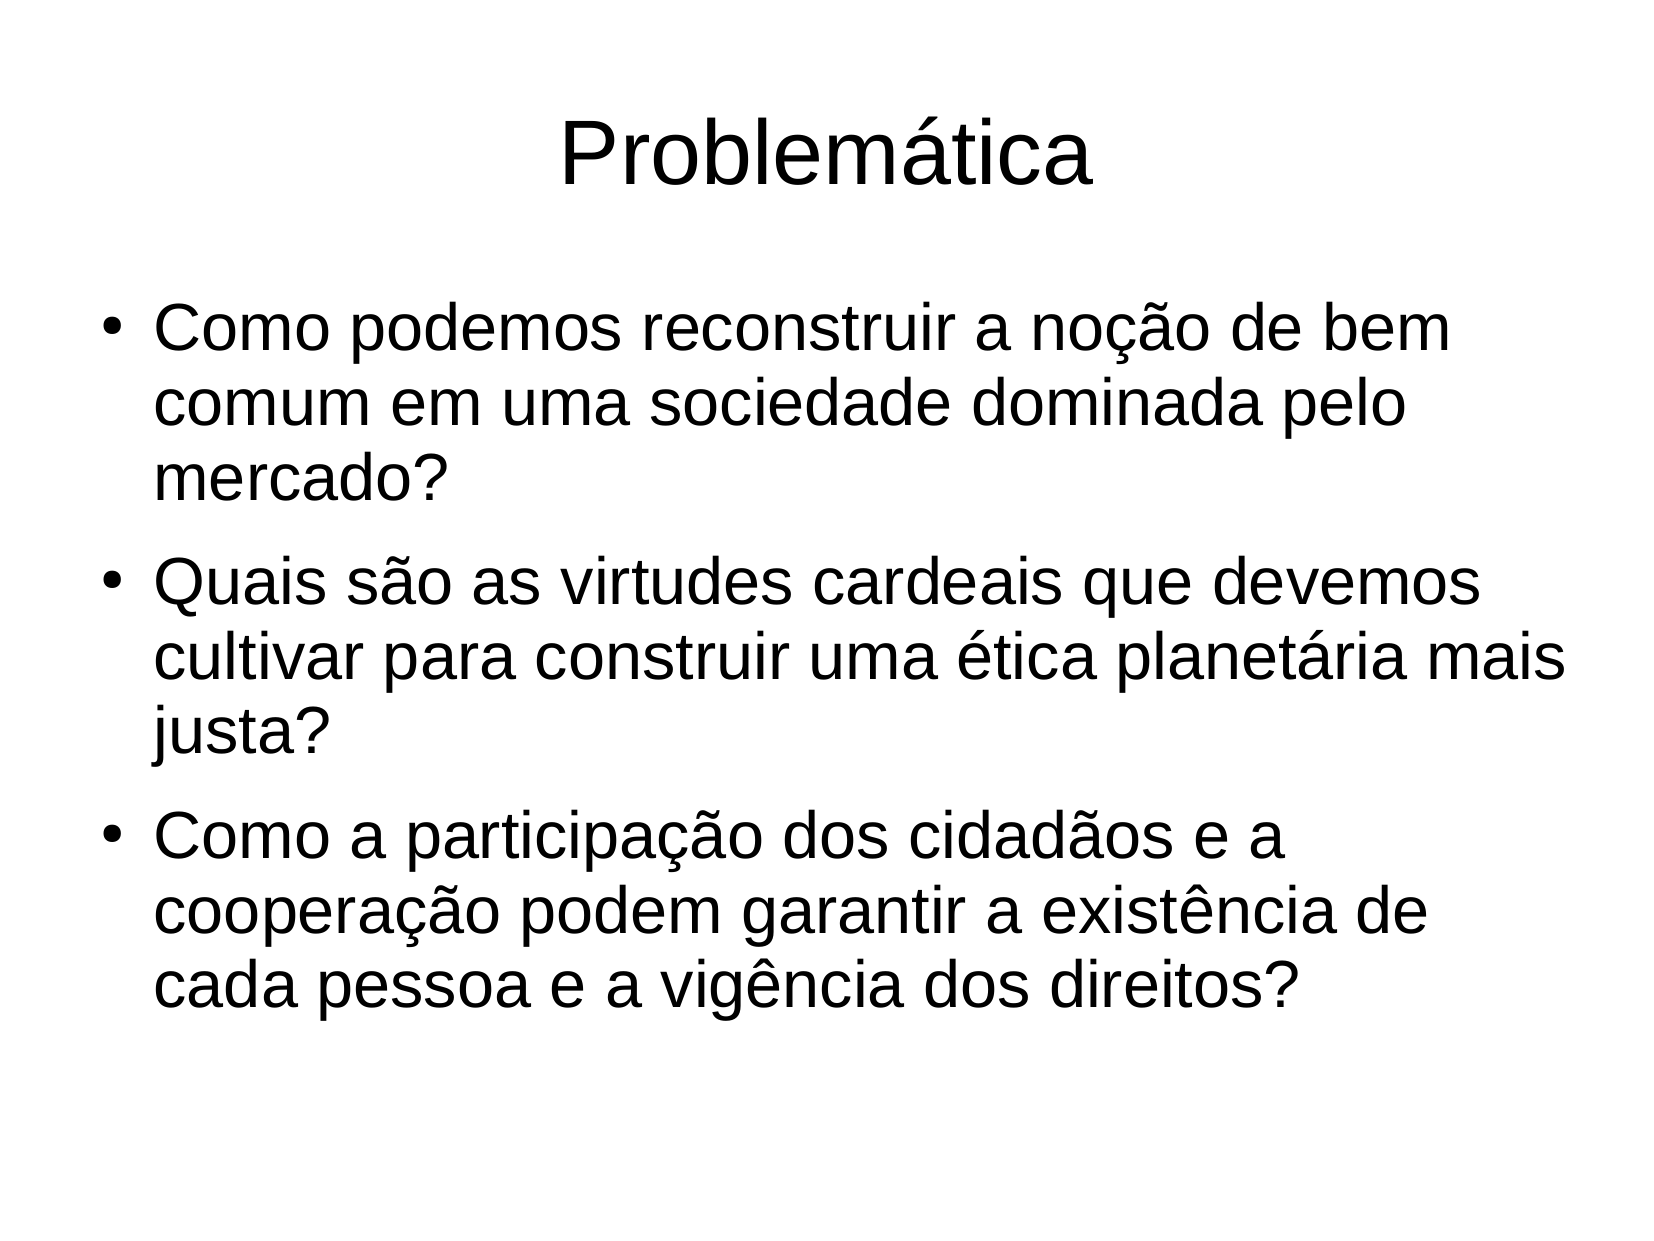

# Problemática
Como podemos reconstruir a noção de bem comum em uma sociedade dominada pelo mercado?
Quais são as virtudes cardeais que devemos cultivar para construir uma ética planetária mais justa?
Como a participação dos cidadãos e a cooperação podem garantir a existência de cada pessoa e a vigência dos direitos?